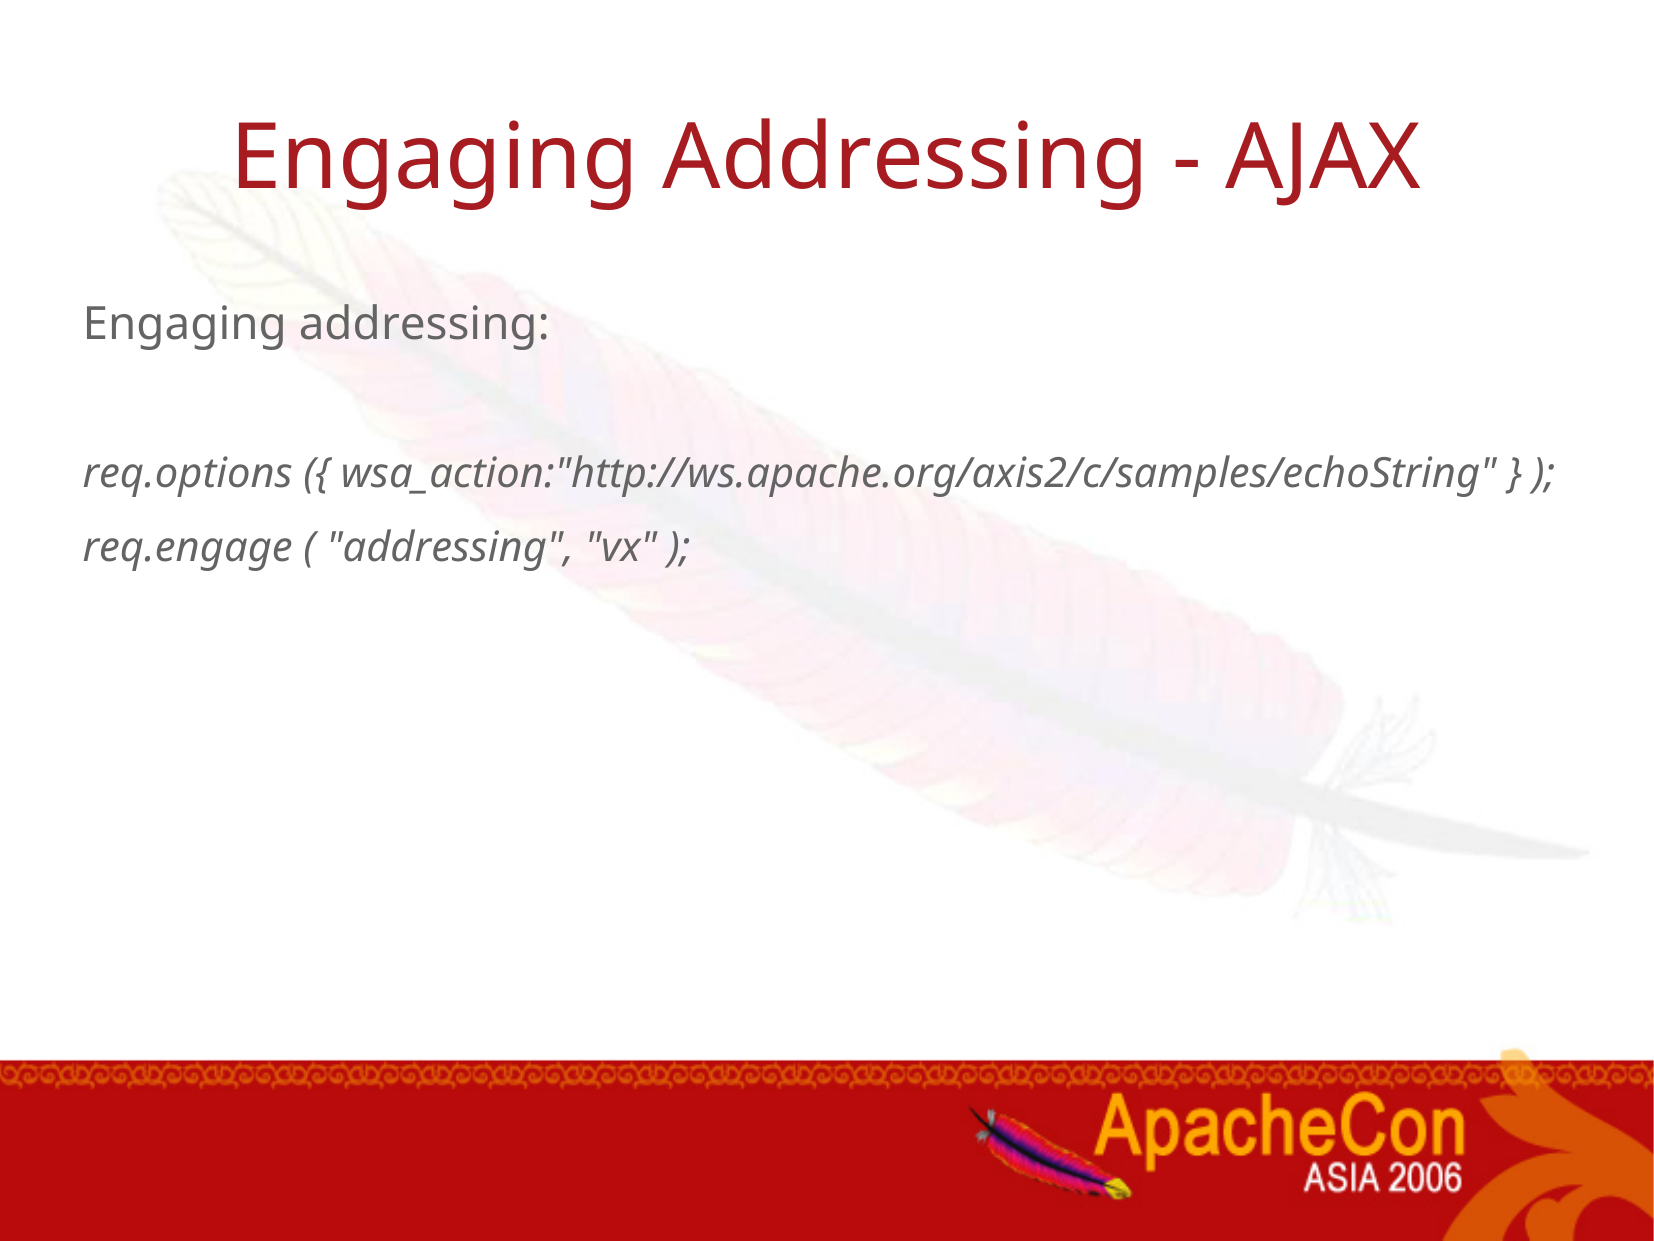

# Engaging Addressing - AJAX
Engaging addressing:
req.options ({ wsa_action:"http://ws.apache.org/axis2/c/samples/echoString" } );
req.engage ( "addressing", "vx" );